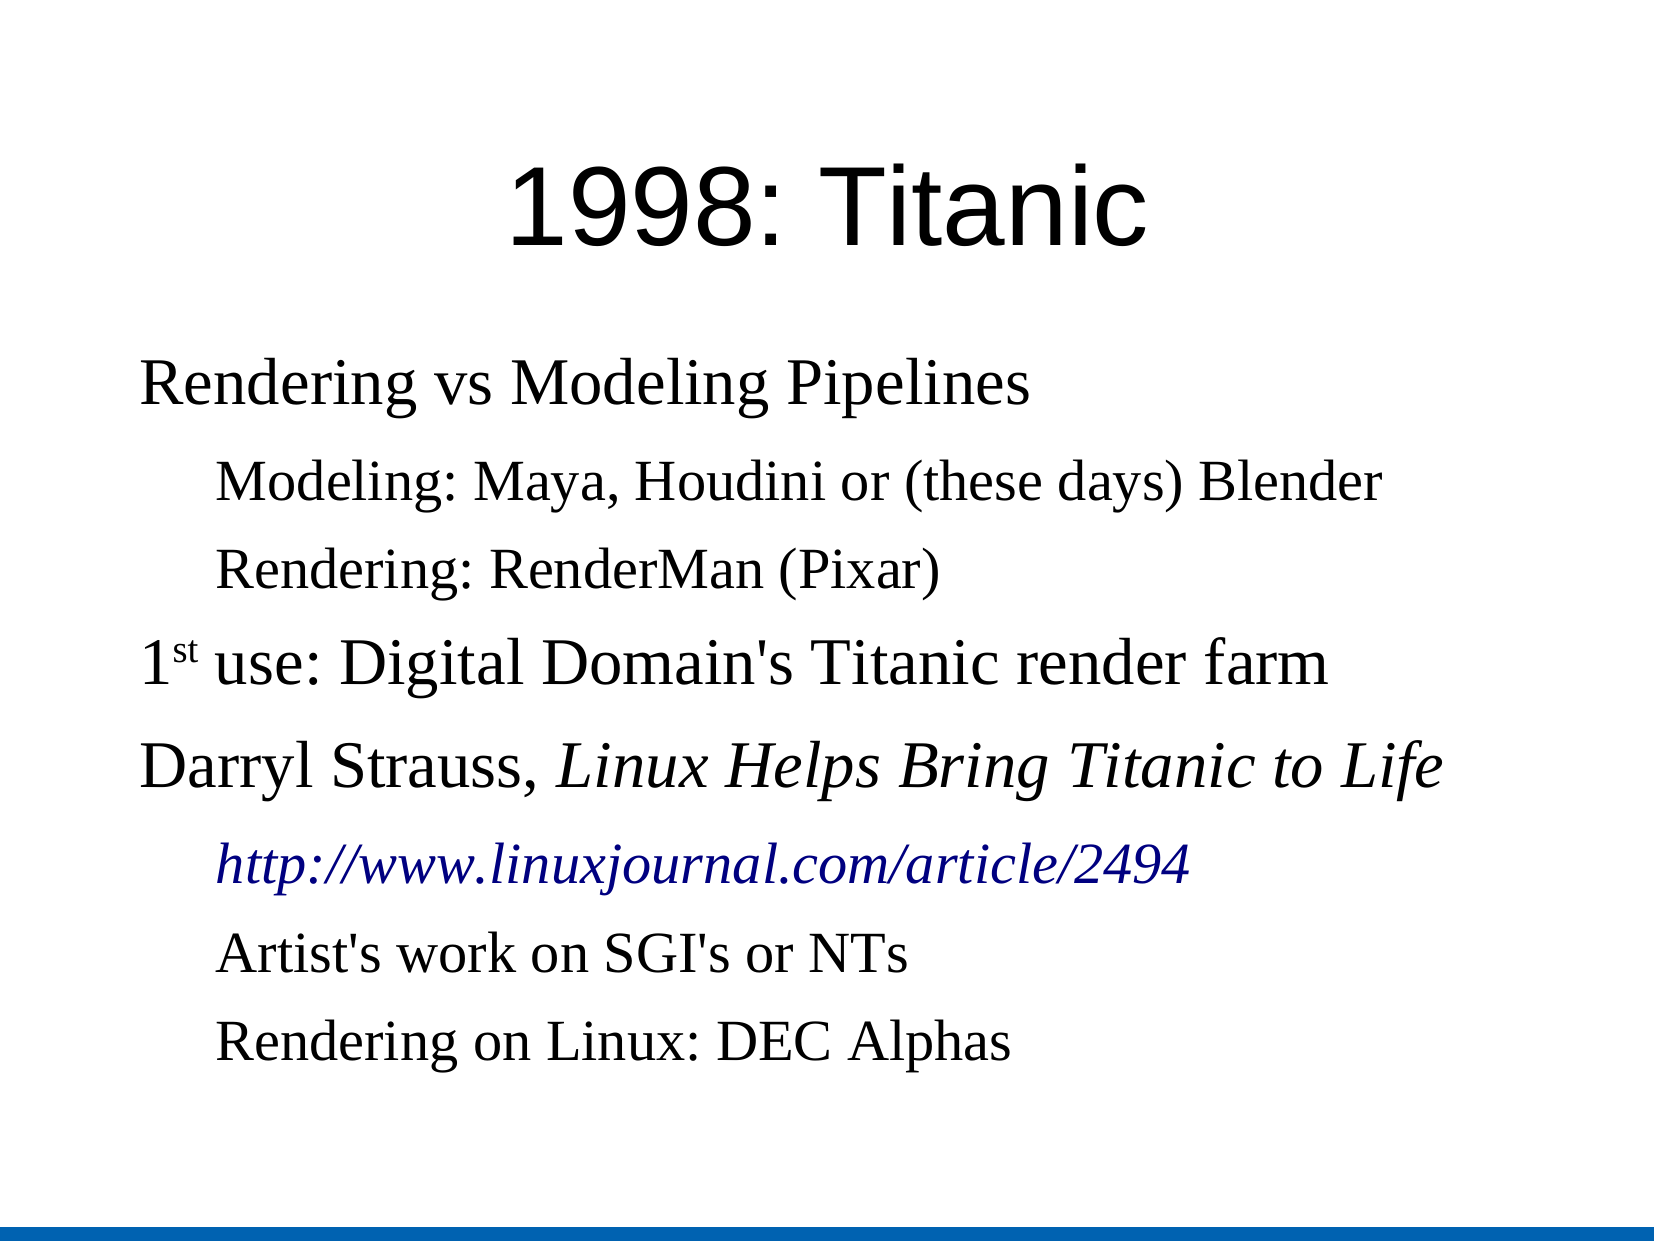

# 1998: Titanic
Rendering vs Modeling Pipelines
Modeling: Maya, Houdini or (these days) Blender
Rendering: RenderMan (Pixar)
1st use: Digital Domain's Titanic render farm
Darryl Strauss, Linux Helps Bring Titanic to Life
http://www.linuxjournal.com/article/2494
Artist's work on SGI's or NTs
Rendering on Linux: DEC Alphas